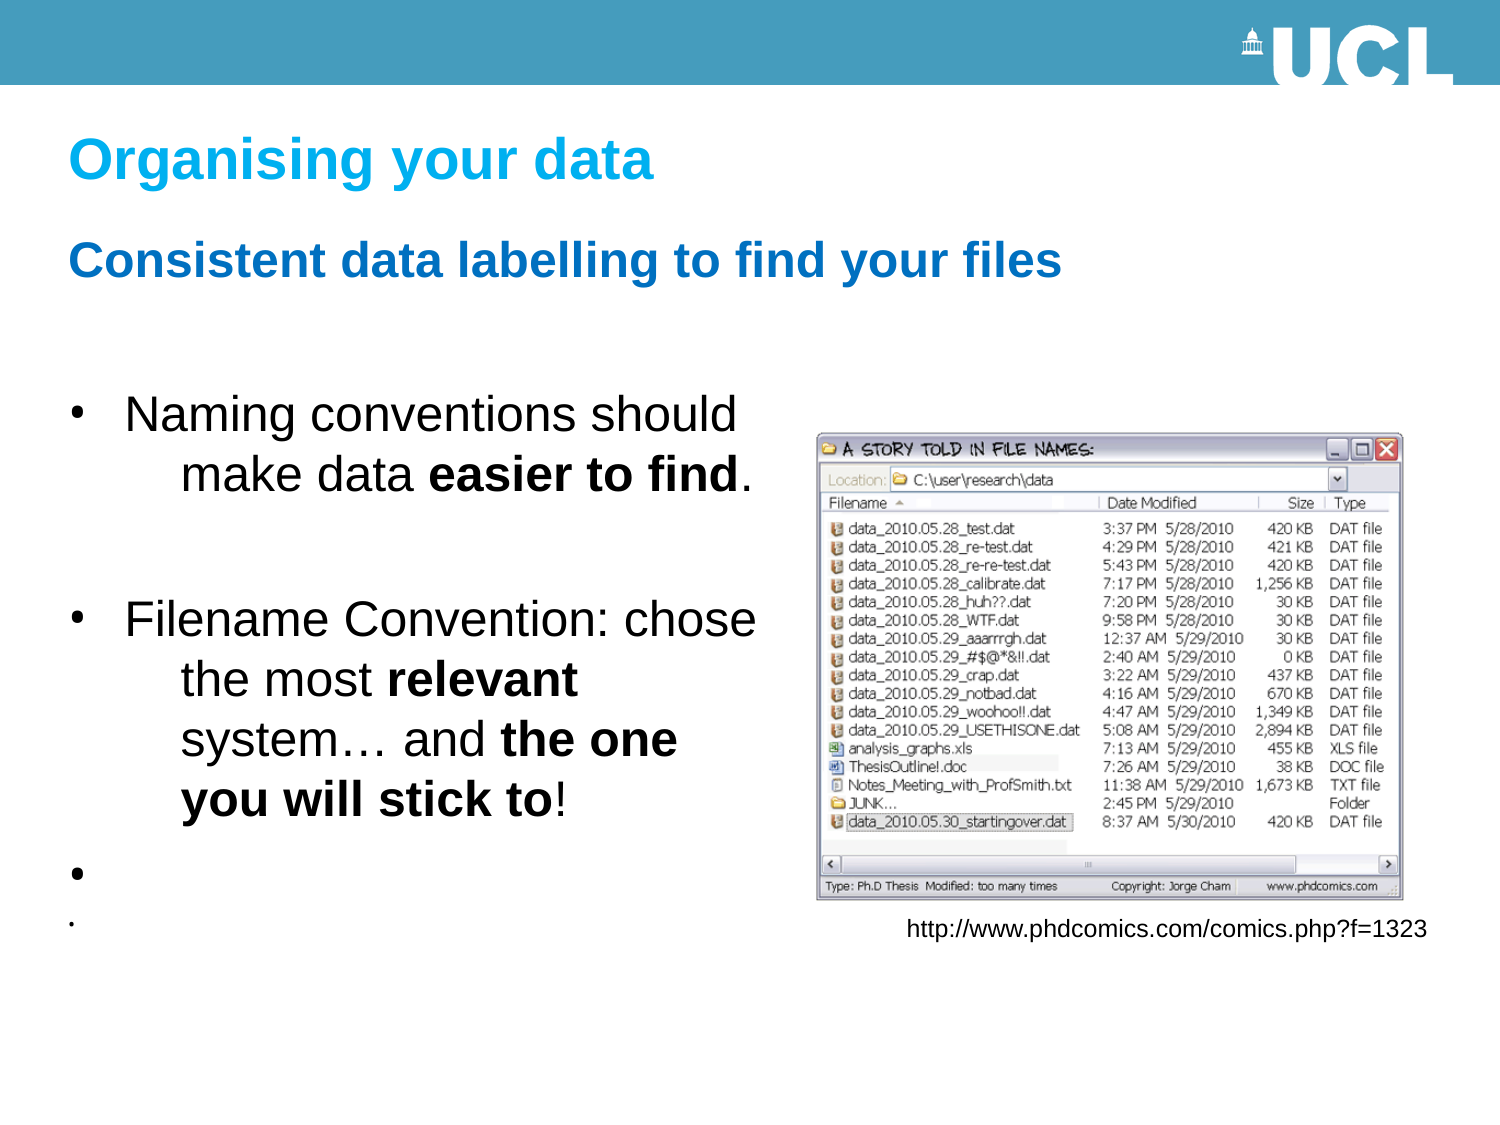

Organising your data
Consistent data labelling to find your files
Naming conventions should make data easier to find.
Filename Convention: chose the most relevant system… and the one you will stick to!
http://www.phdcomics.com/comics.php?f=1323